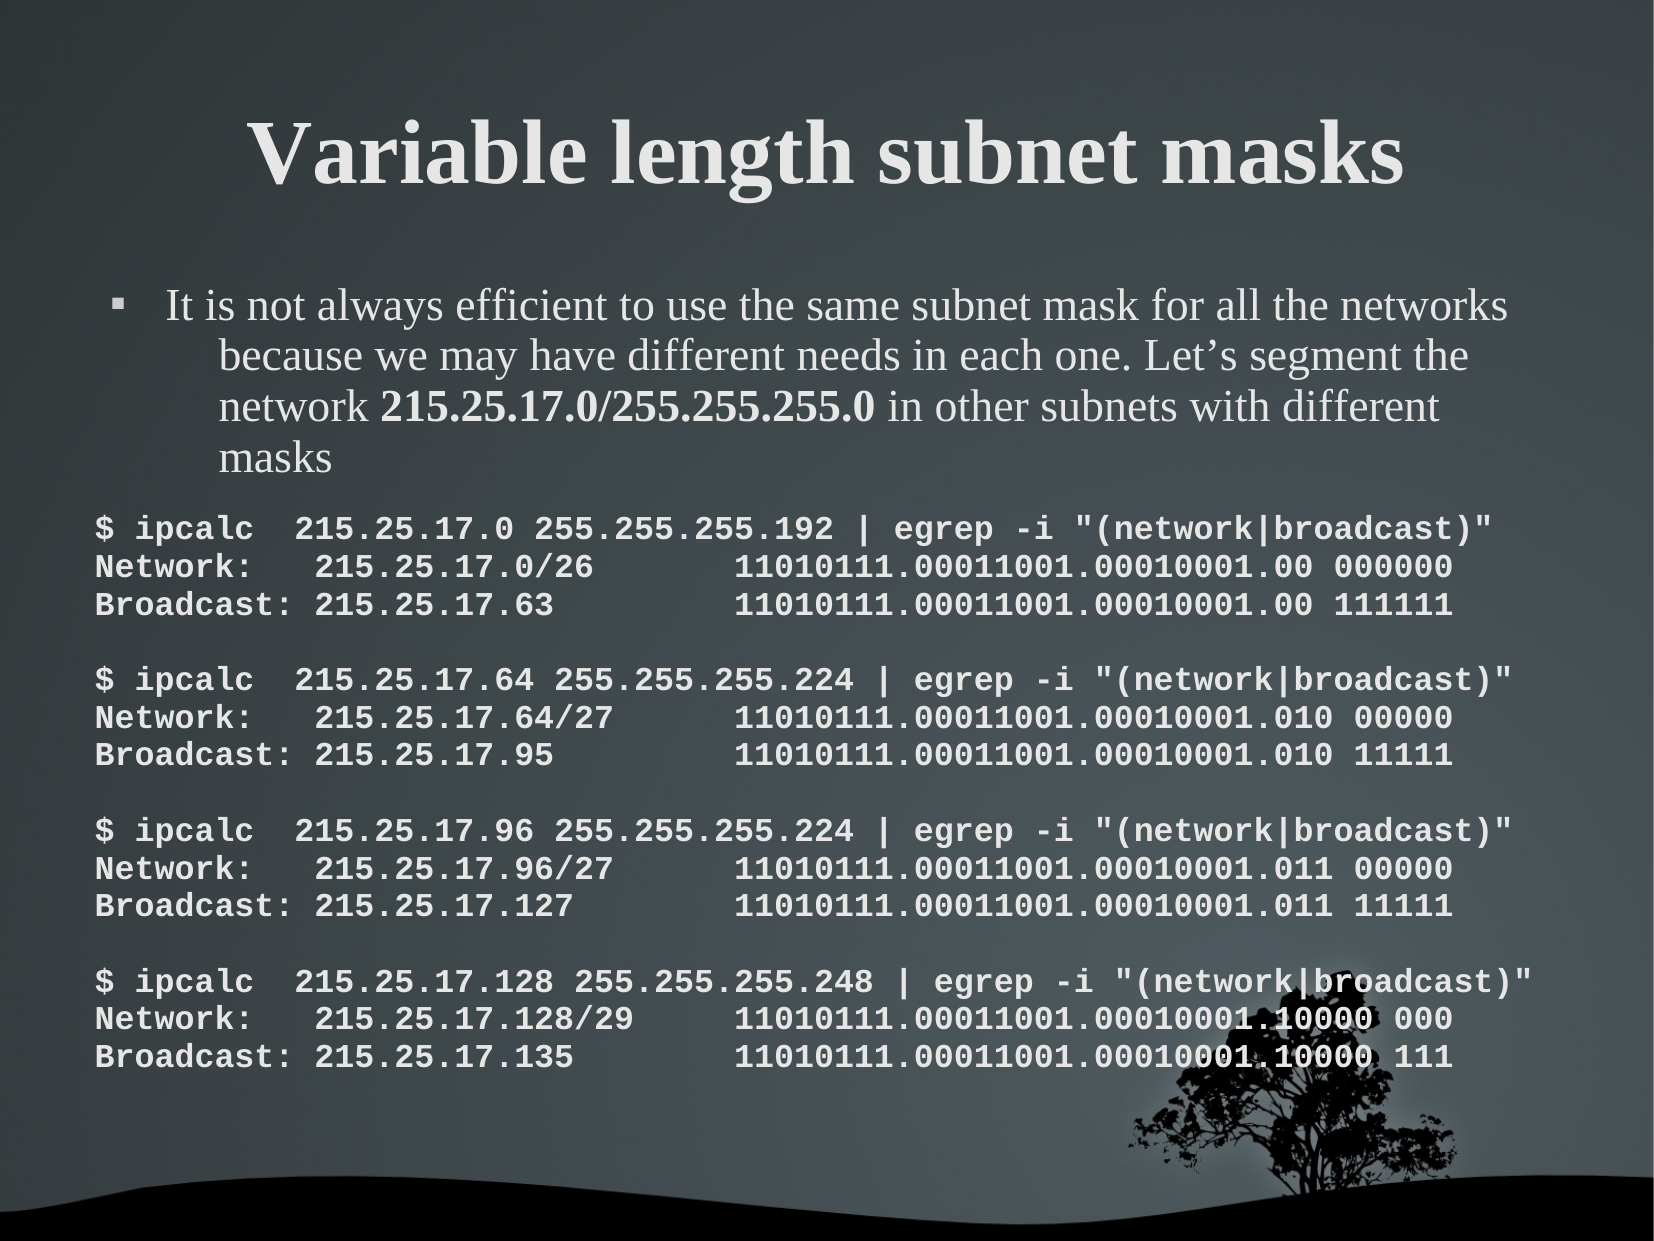

# Variable length subnet masks
It is not always efficient to use the same subnet mask for all the networks because we may have different needs in each one. Let’s segment the network 215.25.17.0/255.255.255.0 in other subnets with different masks
$ ipcalc 215.25.17.0 255.255.255.192 | egrep -i "(network|broadcast)"
Network: 215.25.17.0/26 11010111.00011001.00010001.00 000000
Broadcast: 215.25.17.63 11010111.00011001.00010001.00 111111
$ ipcalc 215.25.17.64 255.255.255.224 | egrep -i "(network|broadcast)"
Network: 215.25.17.64/27 11010111.00011001.00010001.010 00000
Broadcast: 215.25.17.95 11010111.00011001.00010001.010 11111
$ ipcalc 215.25.17.96 255.255.255.224 | egrep -i "(network|broadcast)"
Network: 215.25.17.96/27 11010111.00011001.00010001.011 00000
Broadcast: 215.25.17.127 11010111.00011001.00010001.011 11111
$ ipcalc 215.25.17.128 255.255.255.248 | egrep -i "(network|broadcast)"
Network: 215.25.17.128/29 11010111.00011001.00010001.10000 000
Broadcast: 215.25.17.135 11010111.00011001.00010001.10000 111